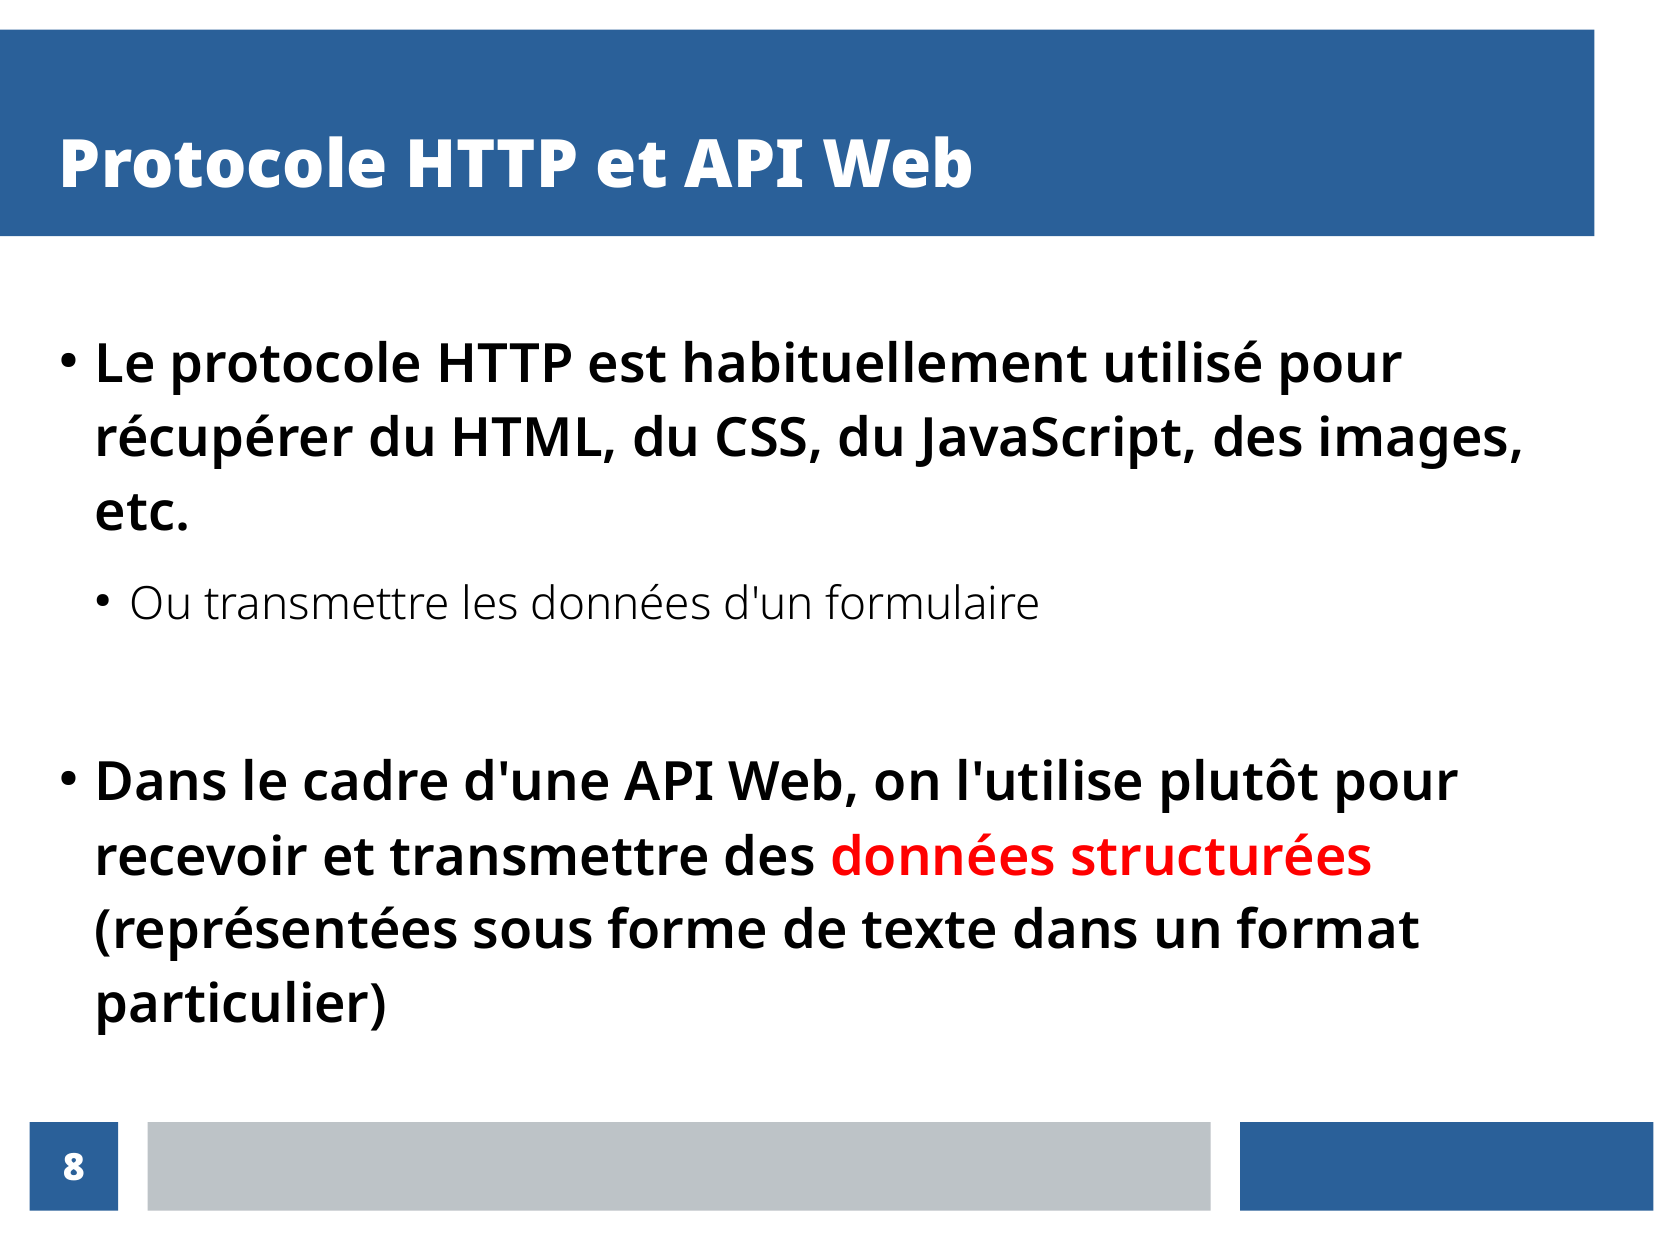

# Protocole HTTP et API Web
Le protocole HTTP est habituellement utilisé pour récupérer du HTML, du CSS, du JavaScript, des images, etc.
Ou transmettre les données d'un formulaire
Dans le cadre d'une API Web, on l'utilise plutôt pour recevoir et transmettre des données structurées (représentées sous forme de texte dans un format particulier)
8